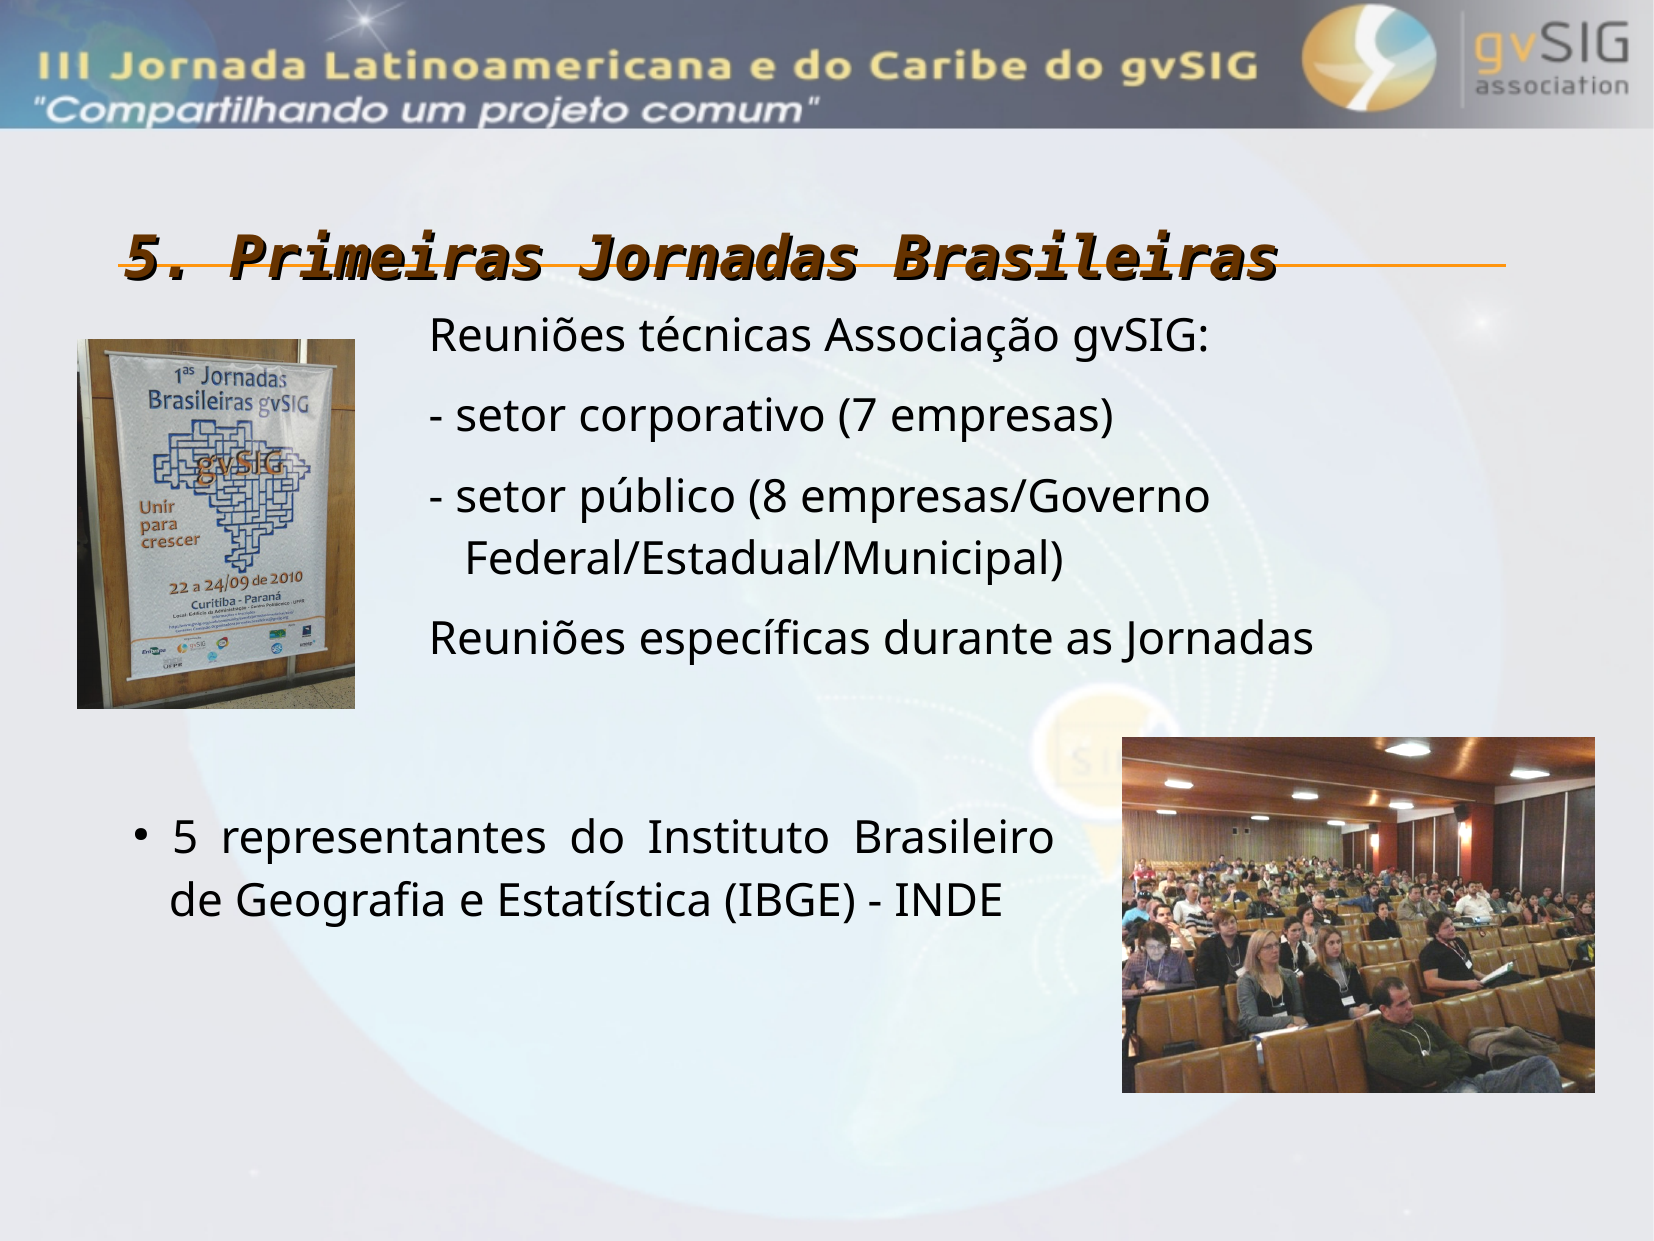

5. Primeiras Jornadas Brasileiras
Reuniões técnicas Associação gvSIG:
- setor corporativo (7 empresas)
- setor público (8 empresas/Governo Federal/Estadual/Municipal)
Reuniões específicas durante as Jornadas
 5 representantes do Instituto Brasileiro de Geografia e Estatística (IBGE) - INDE